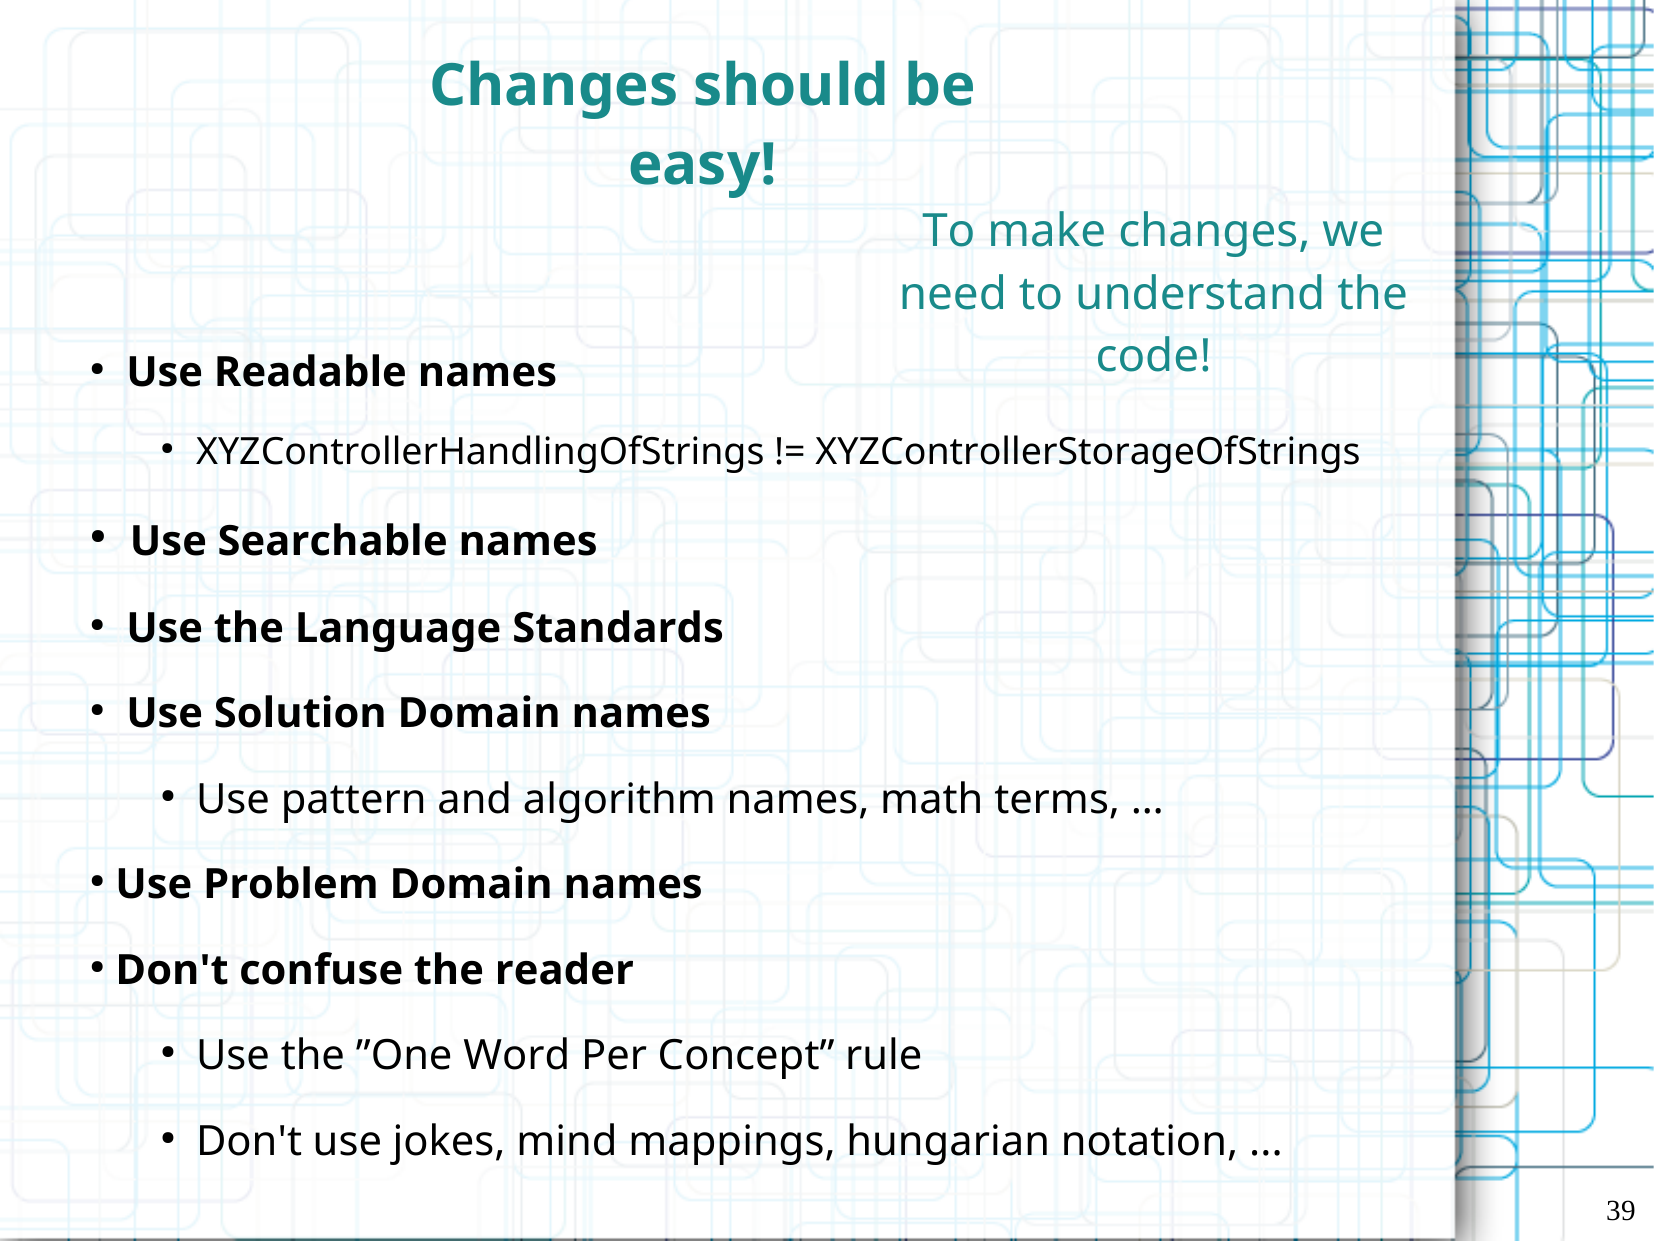

Changes should be easy!
To make changes, we need to understand the code!
 Use Readable names
XYZControllerHandlingOfStrings != XYZControllerStorageOfStrings
 Use Searchable names
 Use the Language Standards
 Use Solution Domain names
Use pattern and algorithm names, math terms, …
 Use Problem Domain names
 Don't confuse the reader
Use the ”One Word Per Concept” rule
Don't use jokes, mind mappings, hungarian notation, ...
39